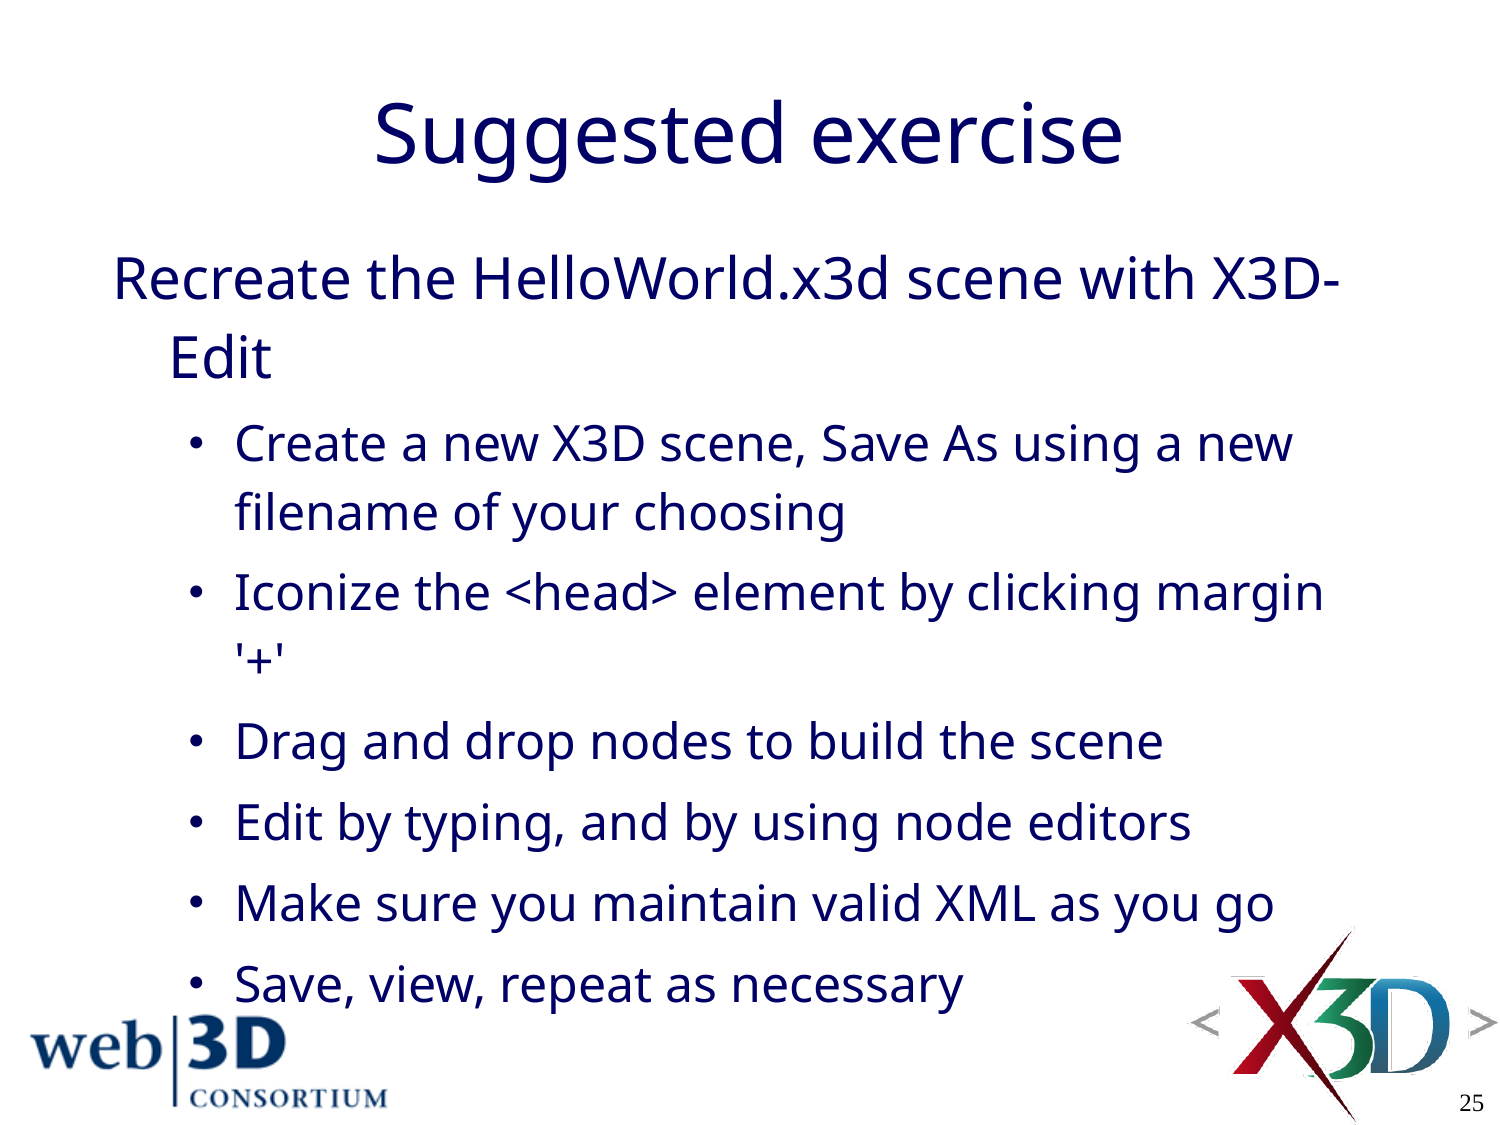

# Suggested exercise
Recreate the HelloWorld.x3d scene with X3D-Edit
Create a new X3D scene, Save As using a new filename of your choosing
Iconize the <head> element by clicking margin '+'
Drag and drop nodes to build the scene
Edit by typing, and by using node editors
Make sure you maintain valid XML as you go
Save, view, repeat as necessary
This matches how we build many X3D scenes